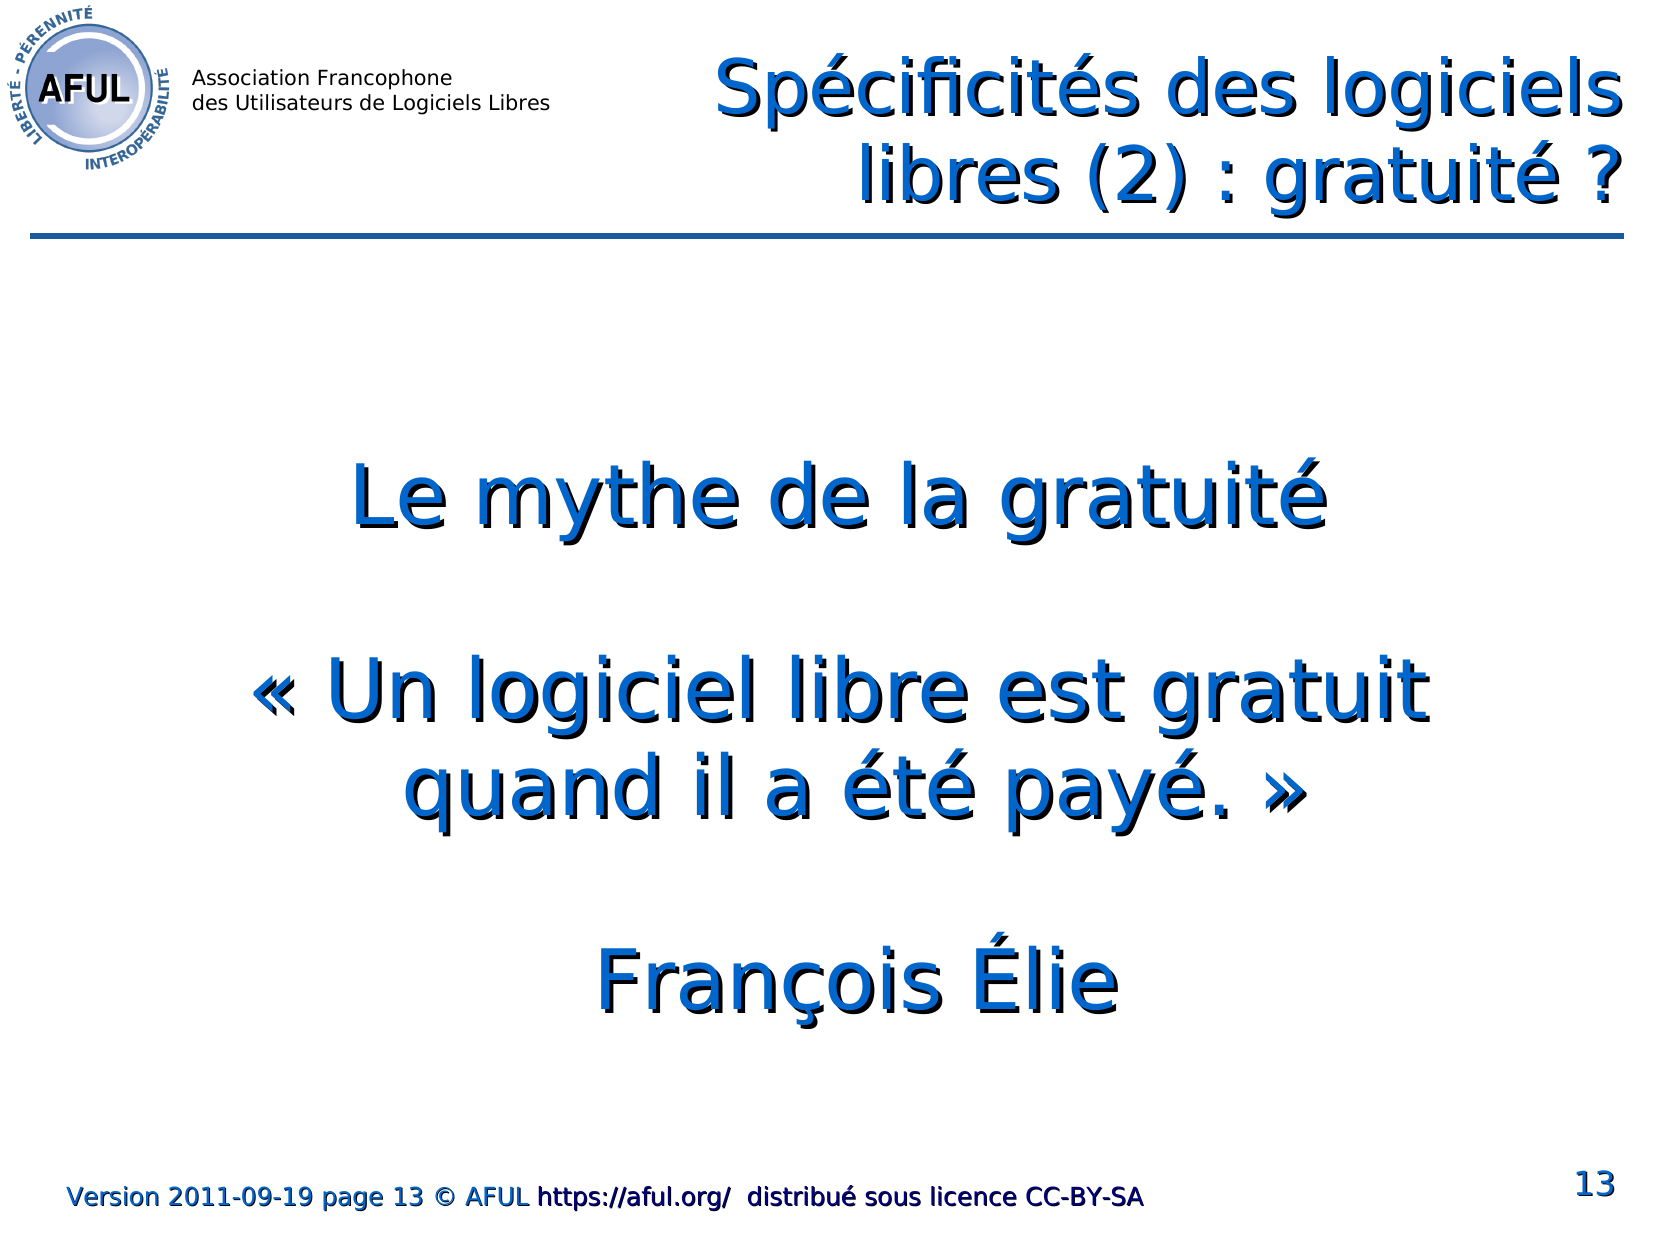

# Spécificités des logiciels libres (2) : gratuité ?
Le mythe de la gratuité
« Un logiciel libre est gratuit
quand il a été payé. »
François Élie